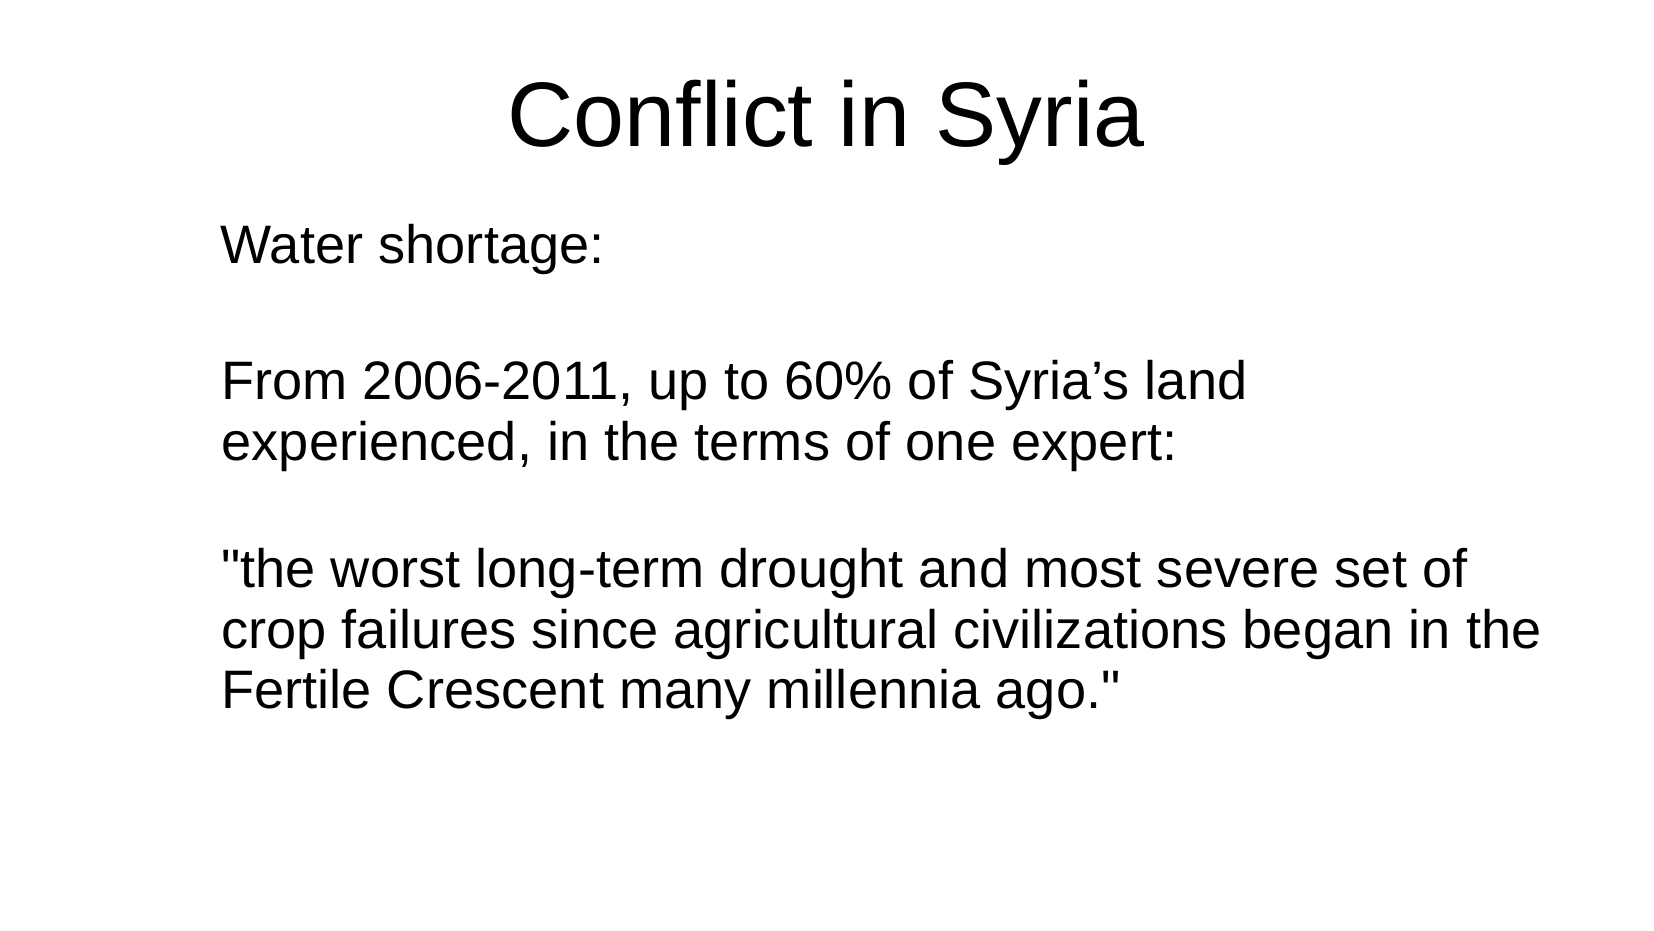

# Conflict in Syria
Water shortage:
From 2006-2011, up to 60% of Syria’s land experienced, in the terms of one expert:
"the worst long-term drought and most severe set of crop failures since agricultural civilizations began in the Fertile Crescent many millennia ago."